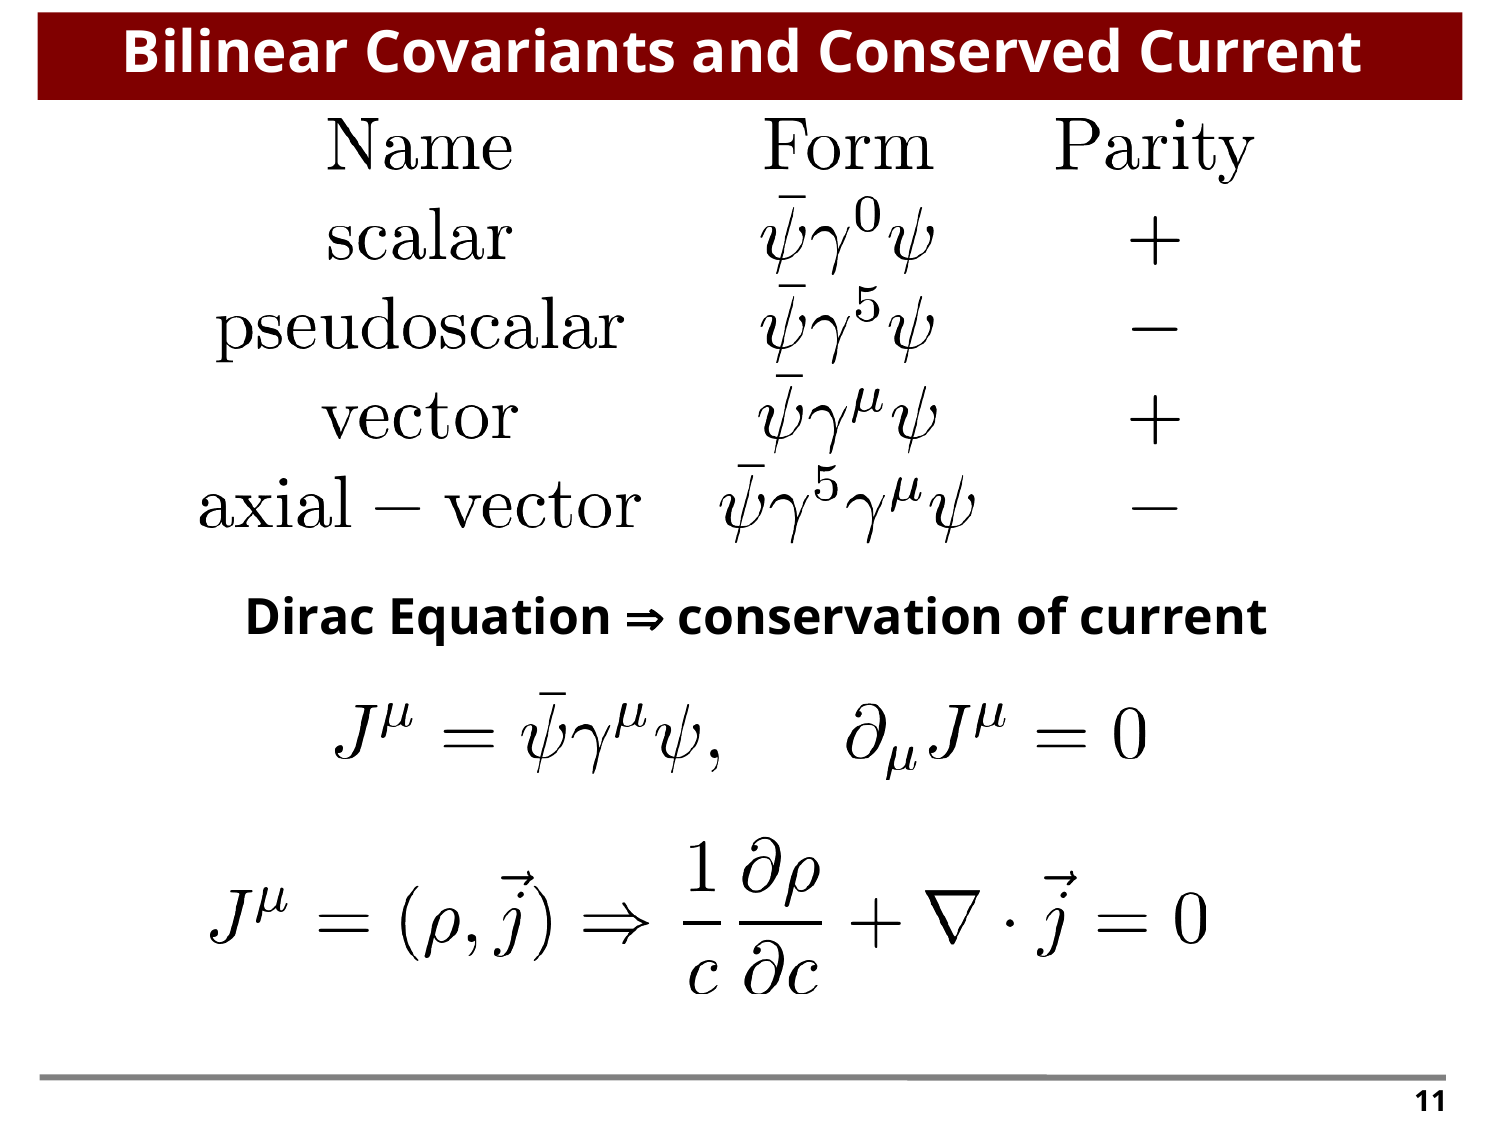

# Bilinear Covariants and Conserved Current
Dirac Equation Þ conservation of current